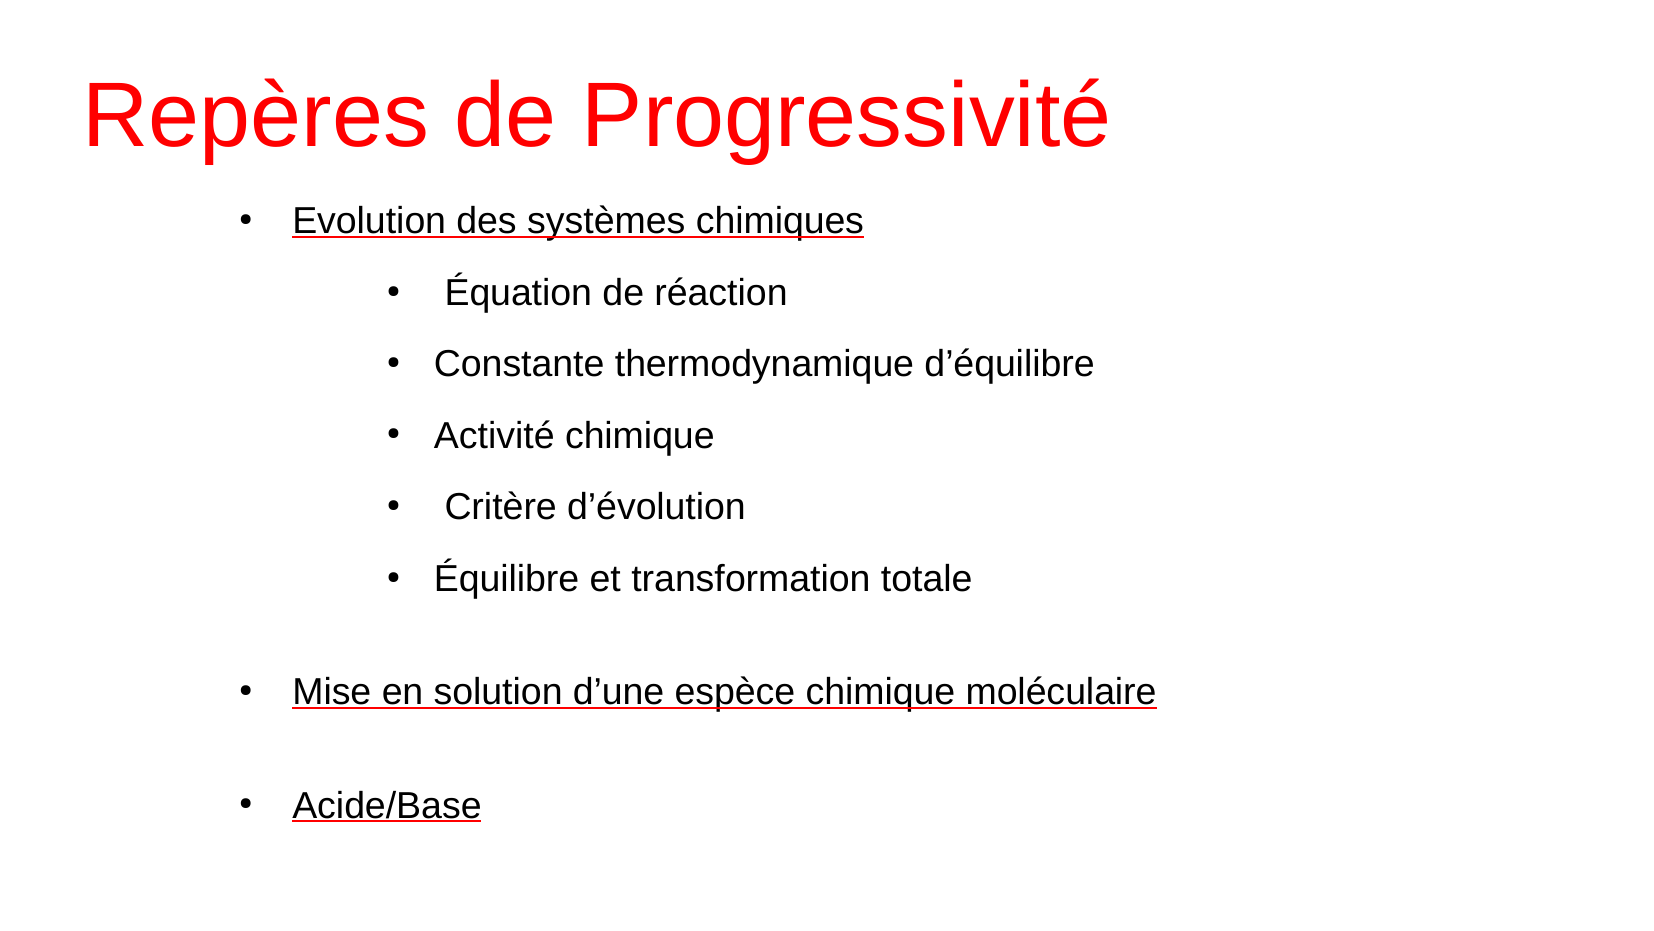

# Repères de Progressivité
Evolution des systèmes chimiques
 Équation de réaction
Constante thermodynamique d’équilibre
Activité chimique
 Critère d’évolution
Équilibre et transformation totale
Mise en solution d’une espèce chimique moléculaire
Acide/Base